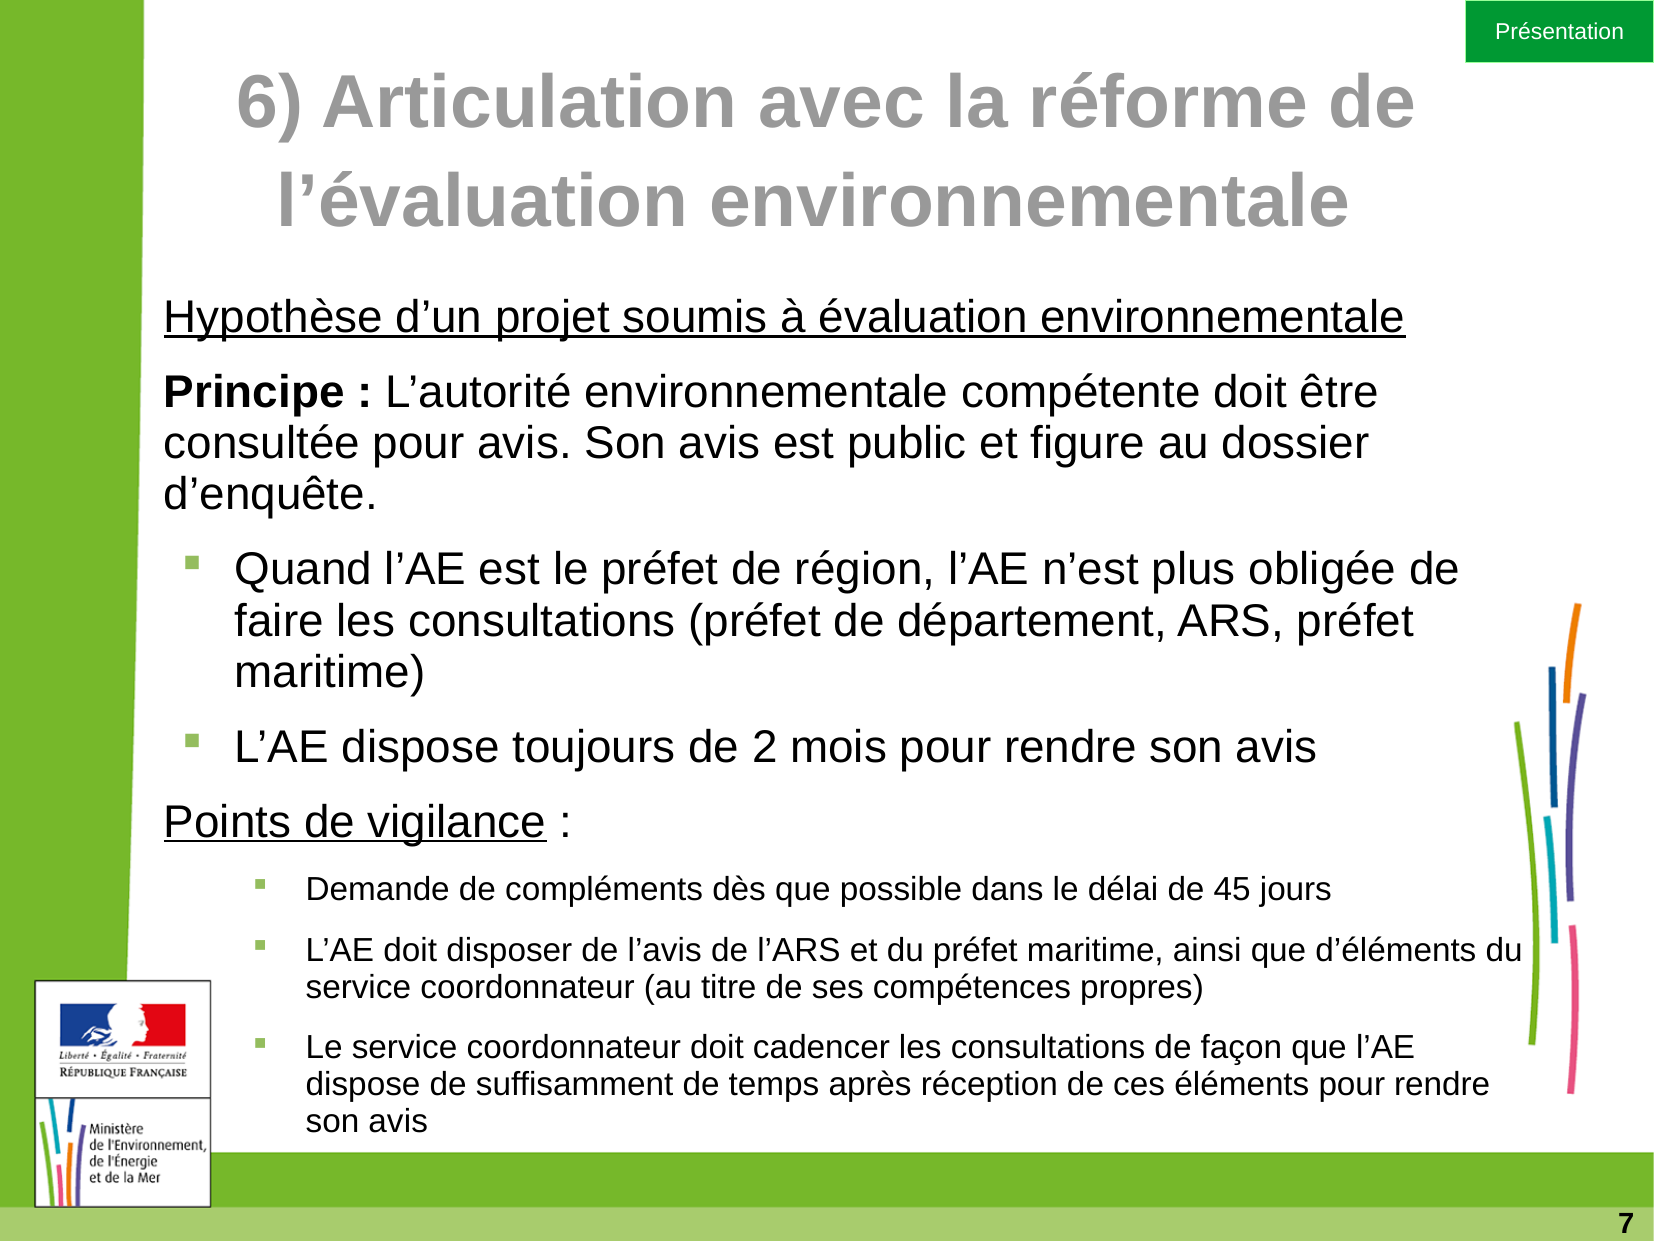

Présentation
# 6) Articulation avec la réforme de l’évaluation environnementale
Hypothèse d’un projet soumis à évaluation environnementale
Principe : L’autorité environnementale compétente doit être consultée pour avis. Son avis est public et figure au dossier d’enquête.
Quand l’AE est le préfet de région, l’AE n’est plus obligée de faire les consultations (préfet de département, ARS, préfet maritime)
L’AE dispose toujours de 2 mois pour rendre son avis
Points de vigilance :
Demande de compléments dès que possible dans le délai de 45 jours
L’AE doit disposer de l’avis de l’ARS et du préfet maritime, ainsi que d’éléments du service coordonnateur (au titre de ses compétences propres)
Le service coordonnateur doit cadencer les consultations de façon que l’AE dispose de suffisamment de temps après réception de ces éléments pour rendre son avis